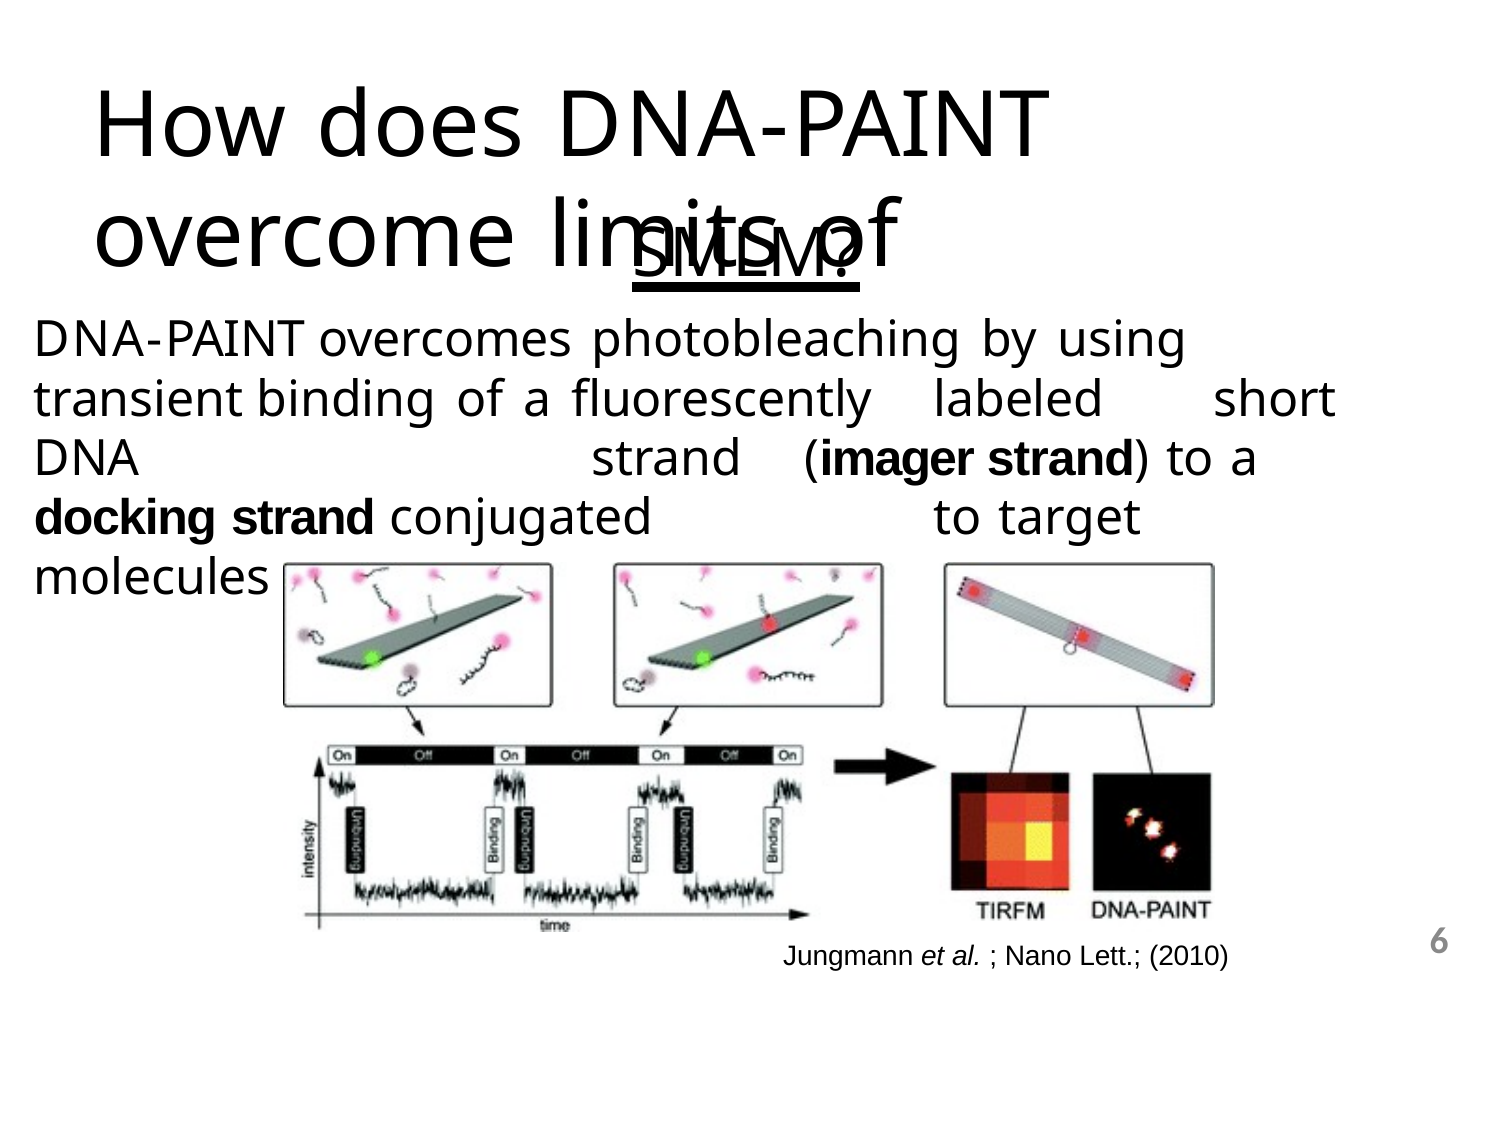

# How does DNA-PAINT overcome limits of
	SMLM?
DNA-PAINT overcomes	photobleaching by using transient binding of a fluorescently	labeled	short	DNA	strand	(imager strand) to a docking strand conjugated		to target molecules
6
Jungmann et al. ; Nano Lett.; (2010)